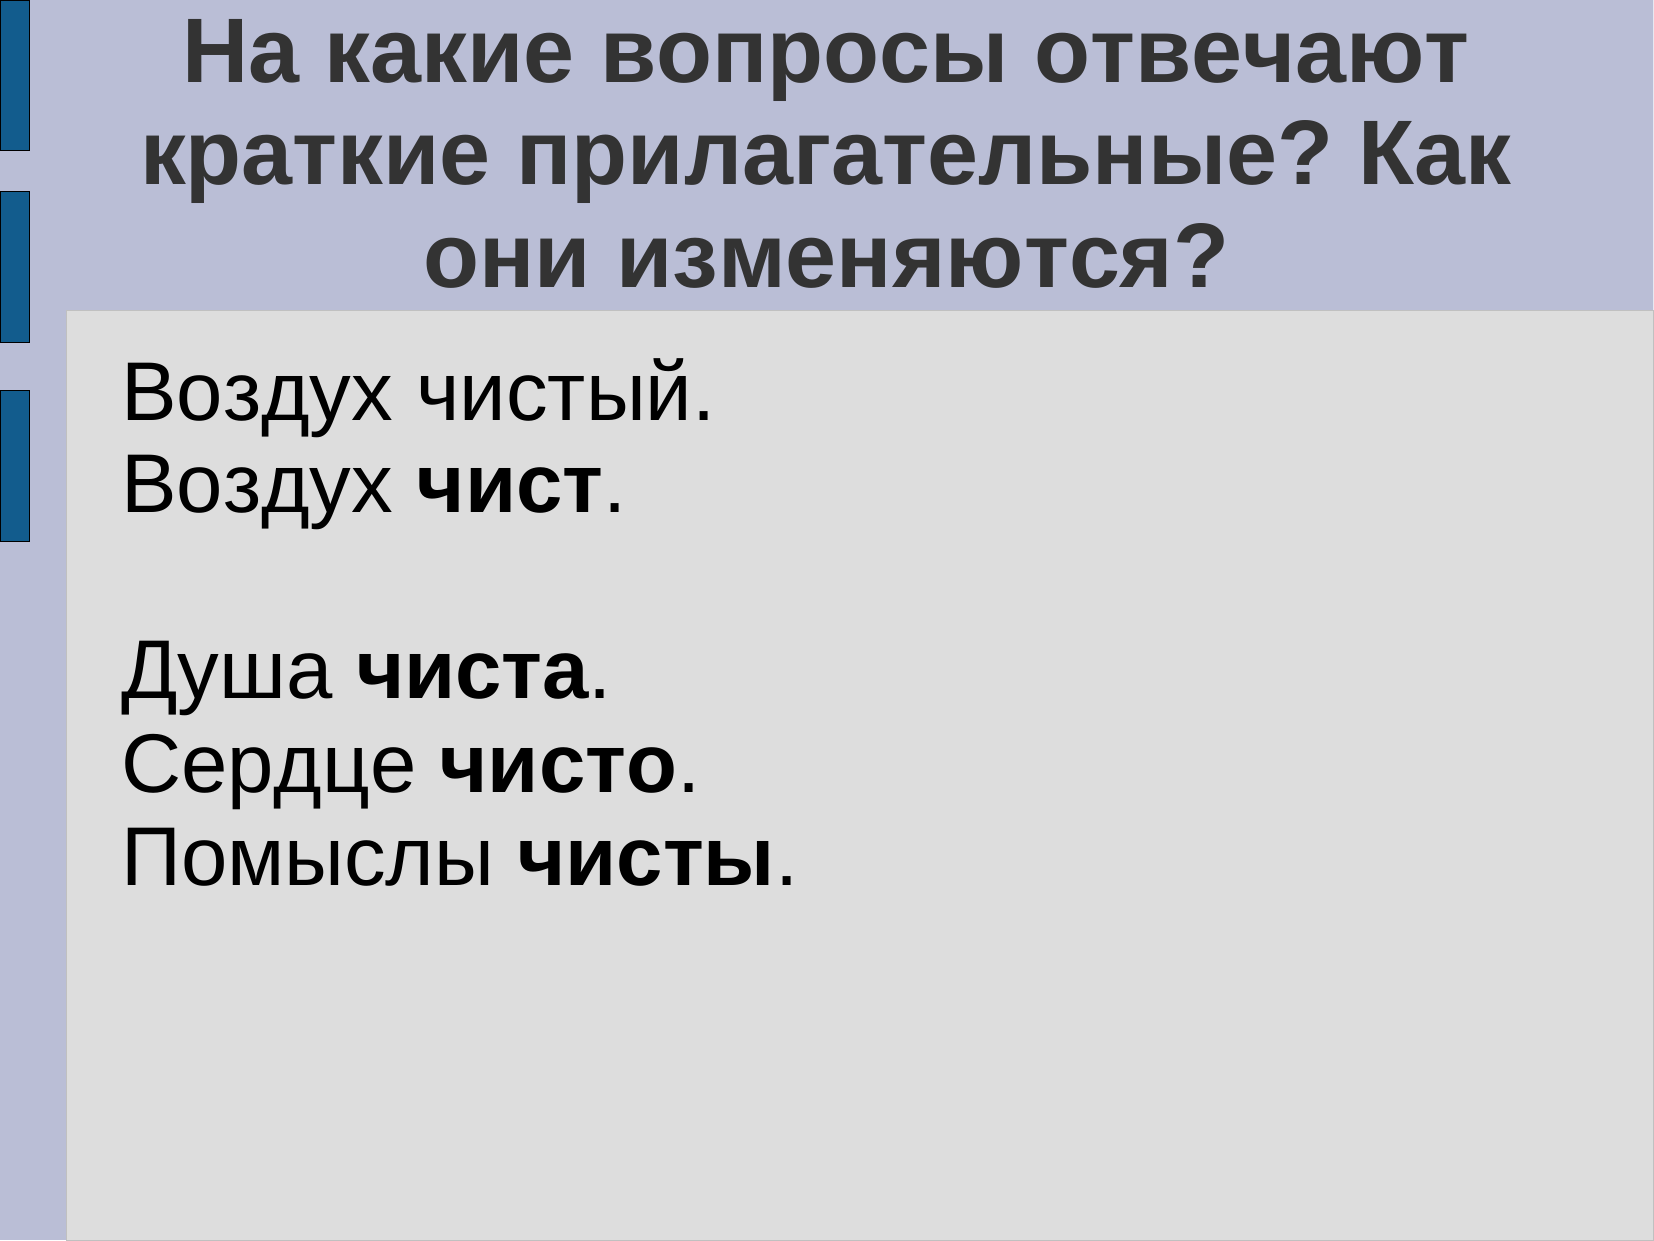

# На какие вопросы отвечают краткие прилагательные? Как они изменяются?
Воздух чистый.
Воздух чист.
Душа чиста.
Сердце чисто.
Помыслы чисты.